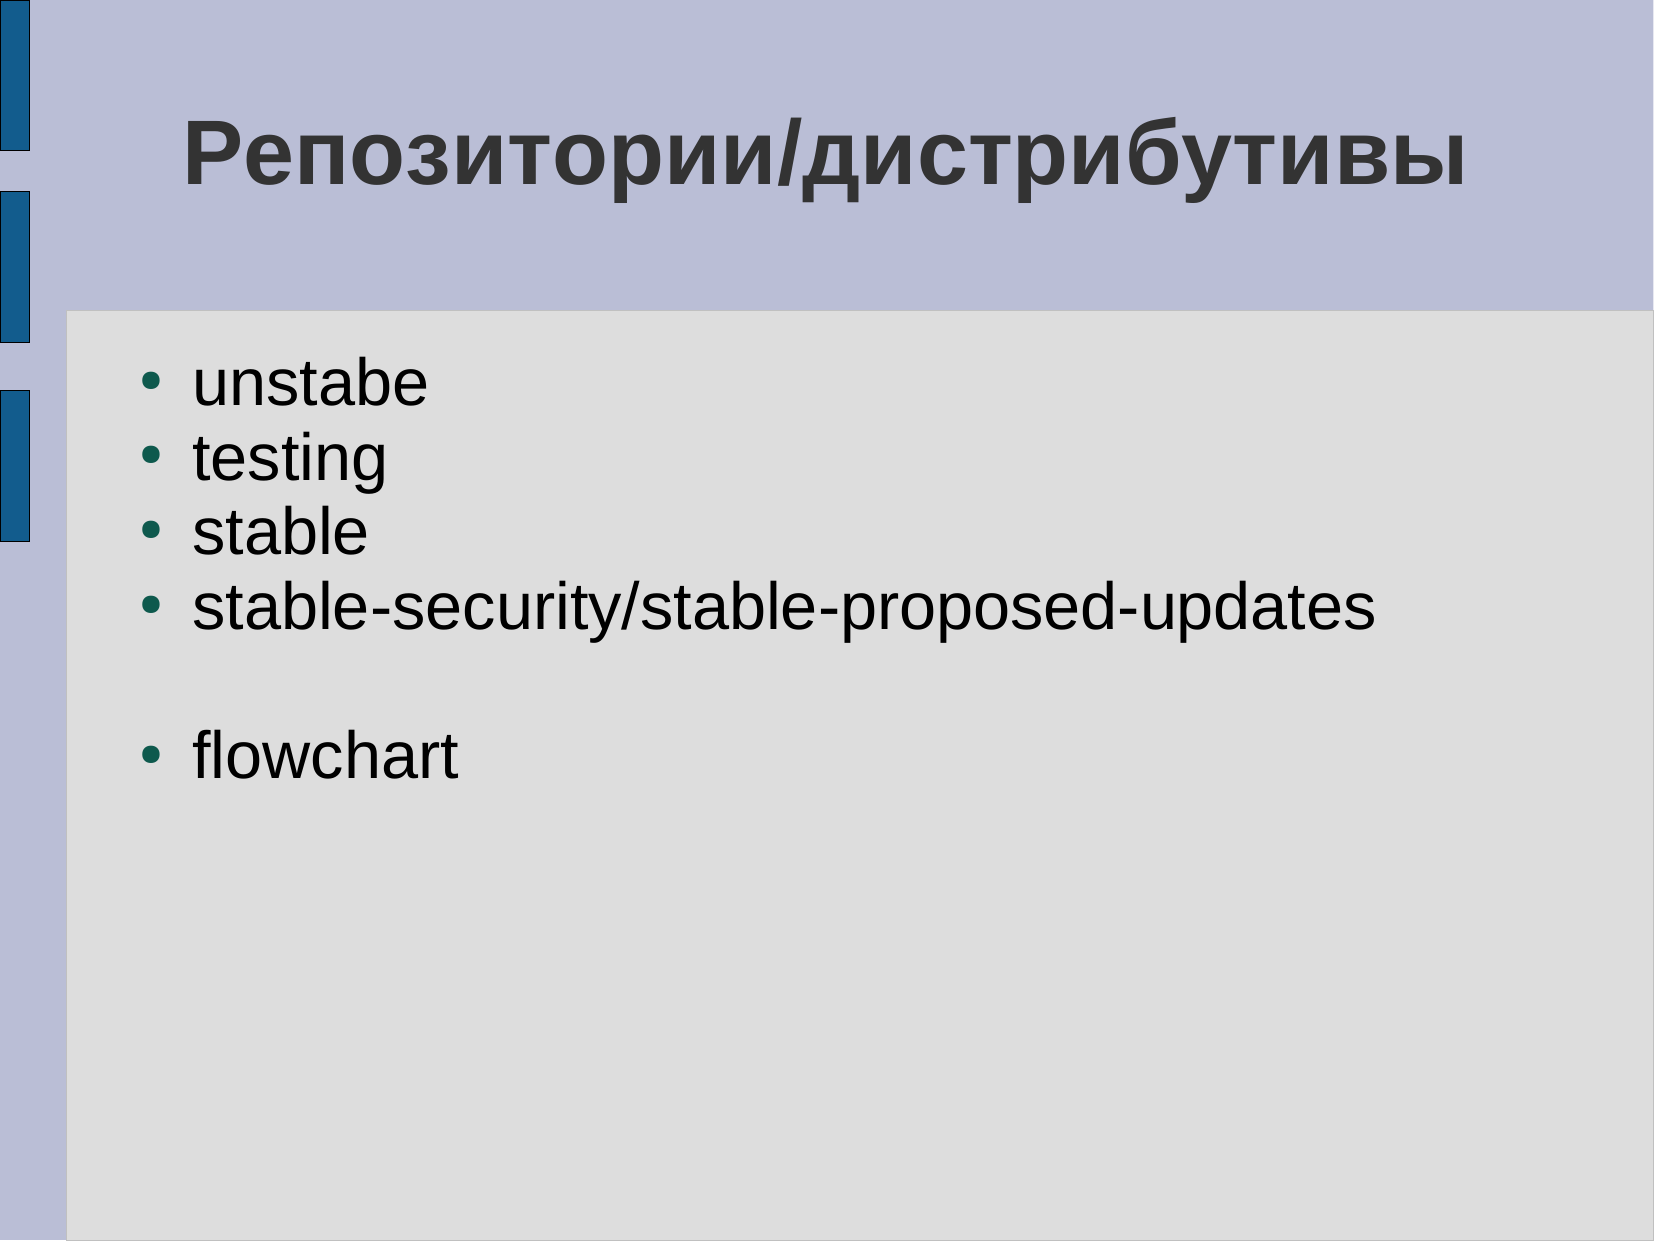

# Репозитории/дистрибутивы
unstabe
testing
stable
stable-security/stable-proposed-updates
flowchart